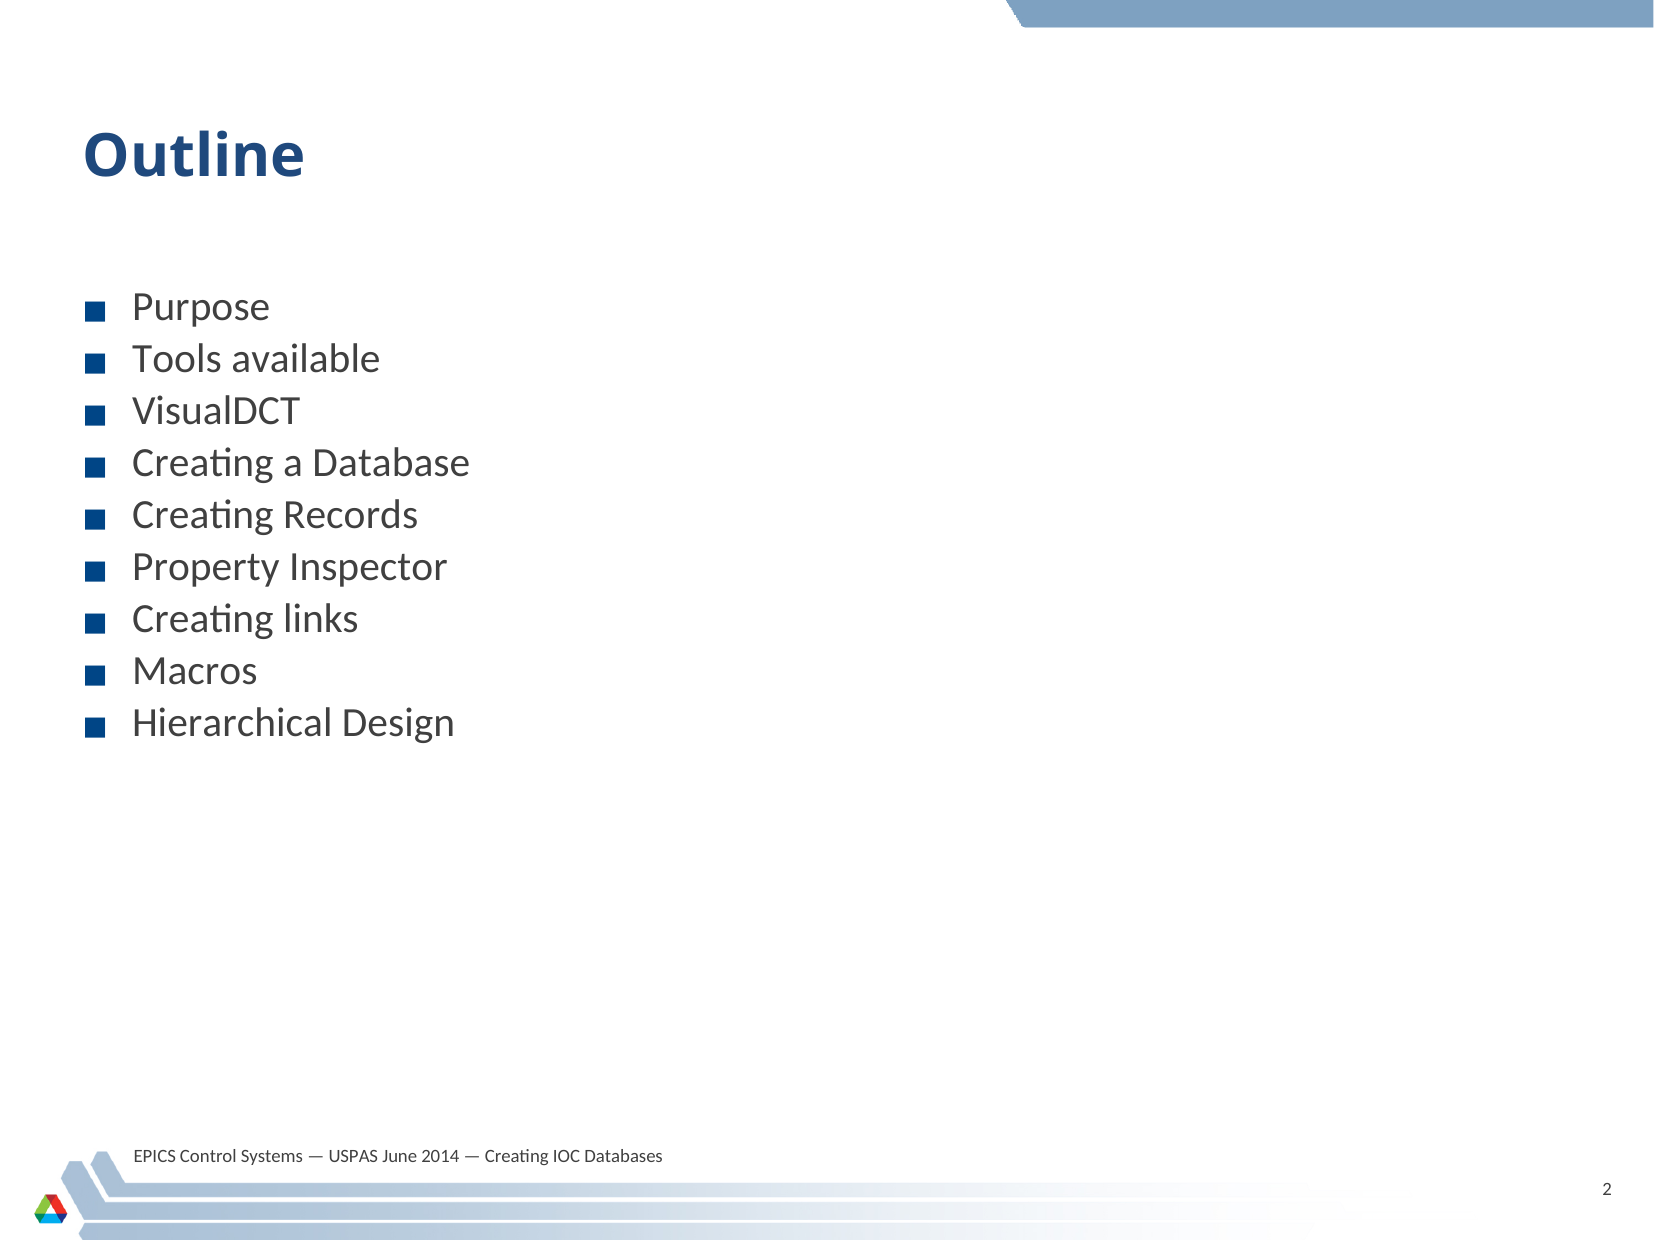

# Outline
Purpose
Tools available
VisualDCT
Creating a Database
Creating Records
Property Inspector
Creating links
Macros
Hierarchical Design
EPICS Control Systems — USPAS June 2014 — Creating IOC Databases
2